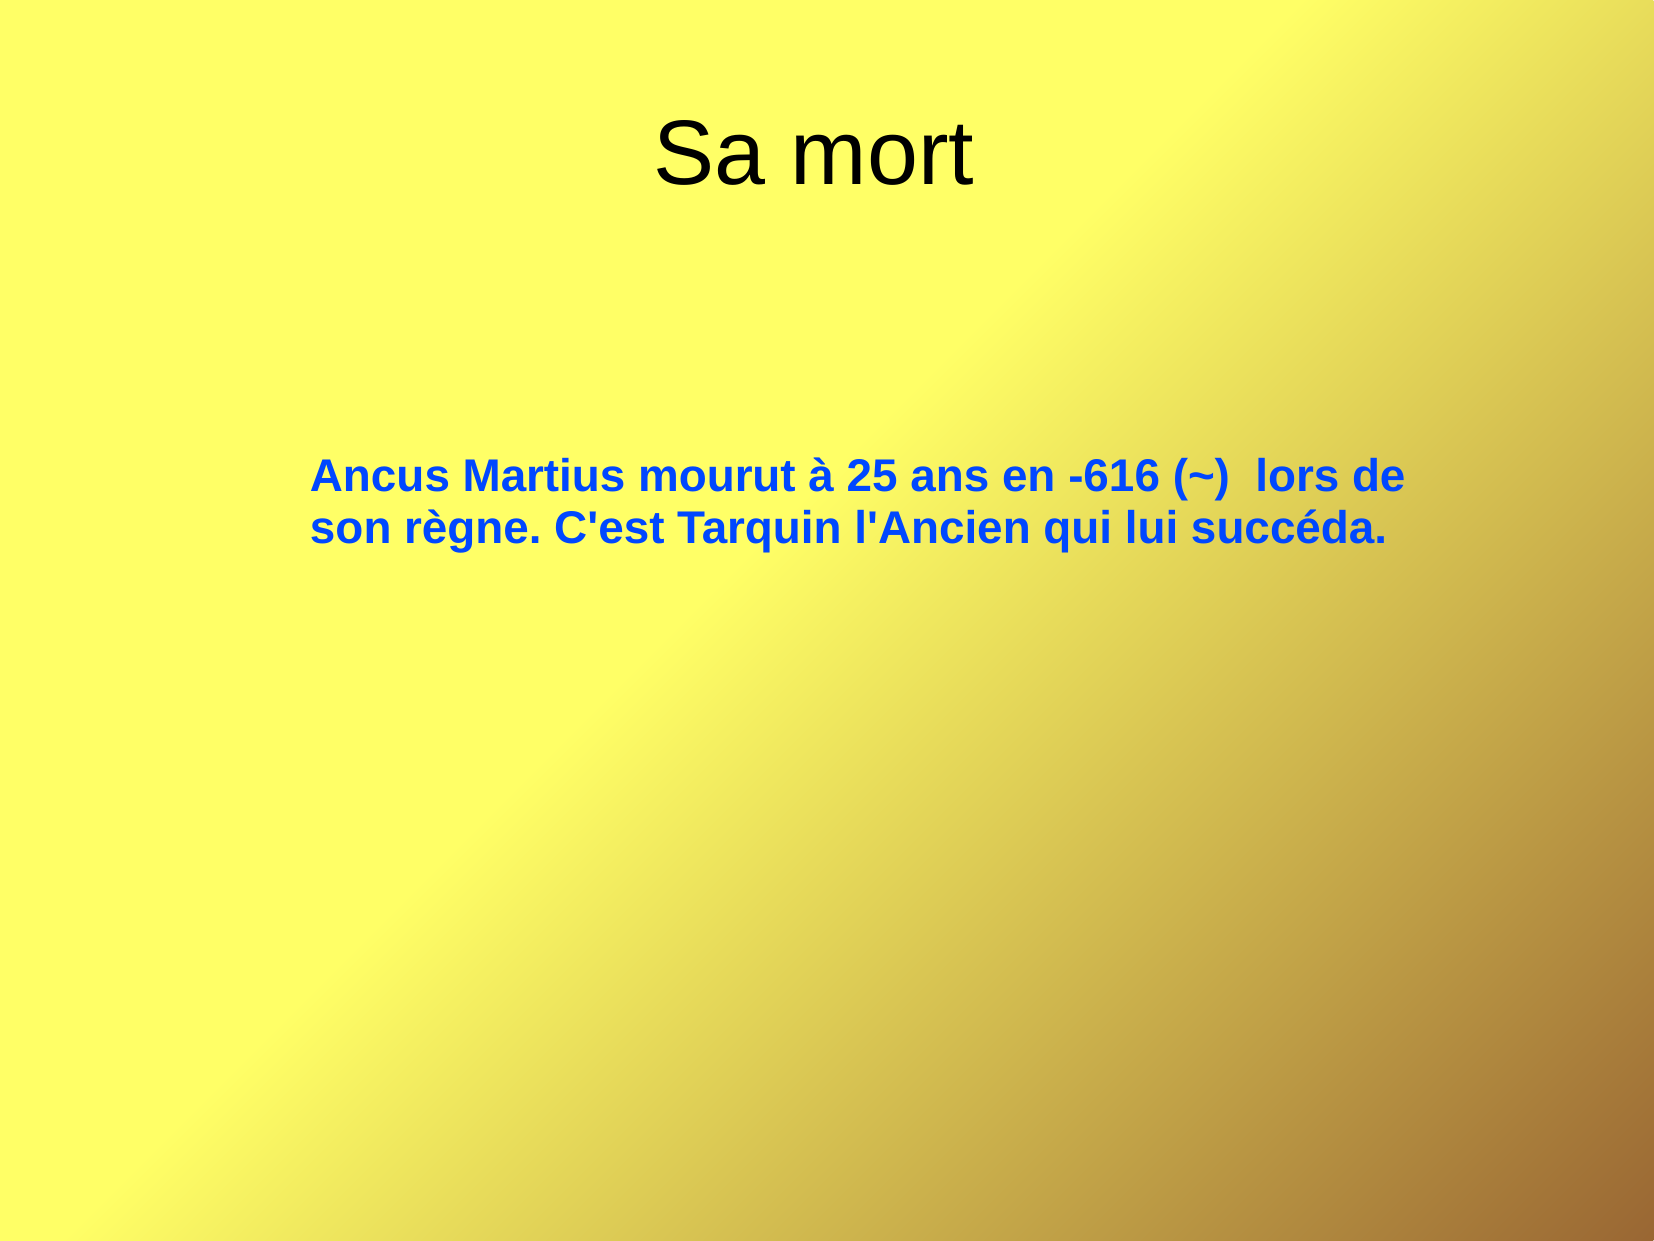

# Sa mort
Ancus Martius mourut à 25 ans en -616 (~) lors de son règne. C'est Tarquin l'Ancien qui lui succéda.